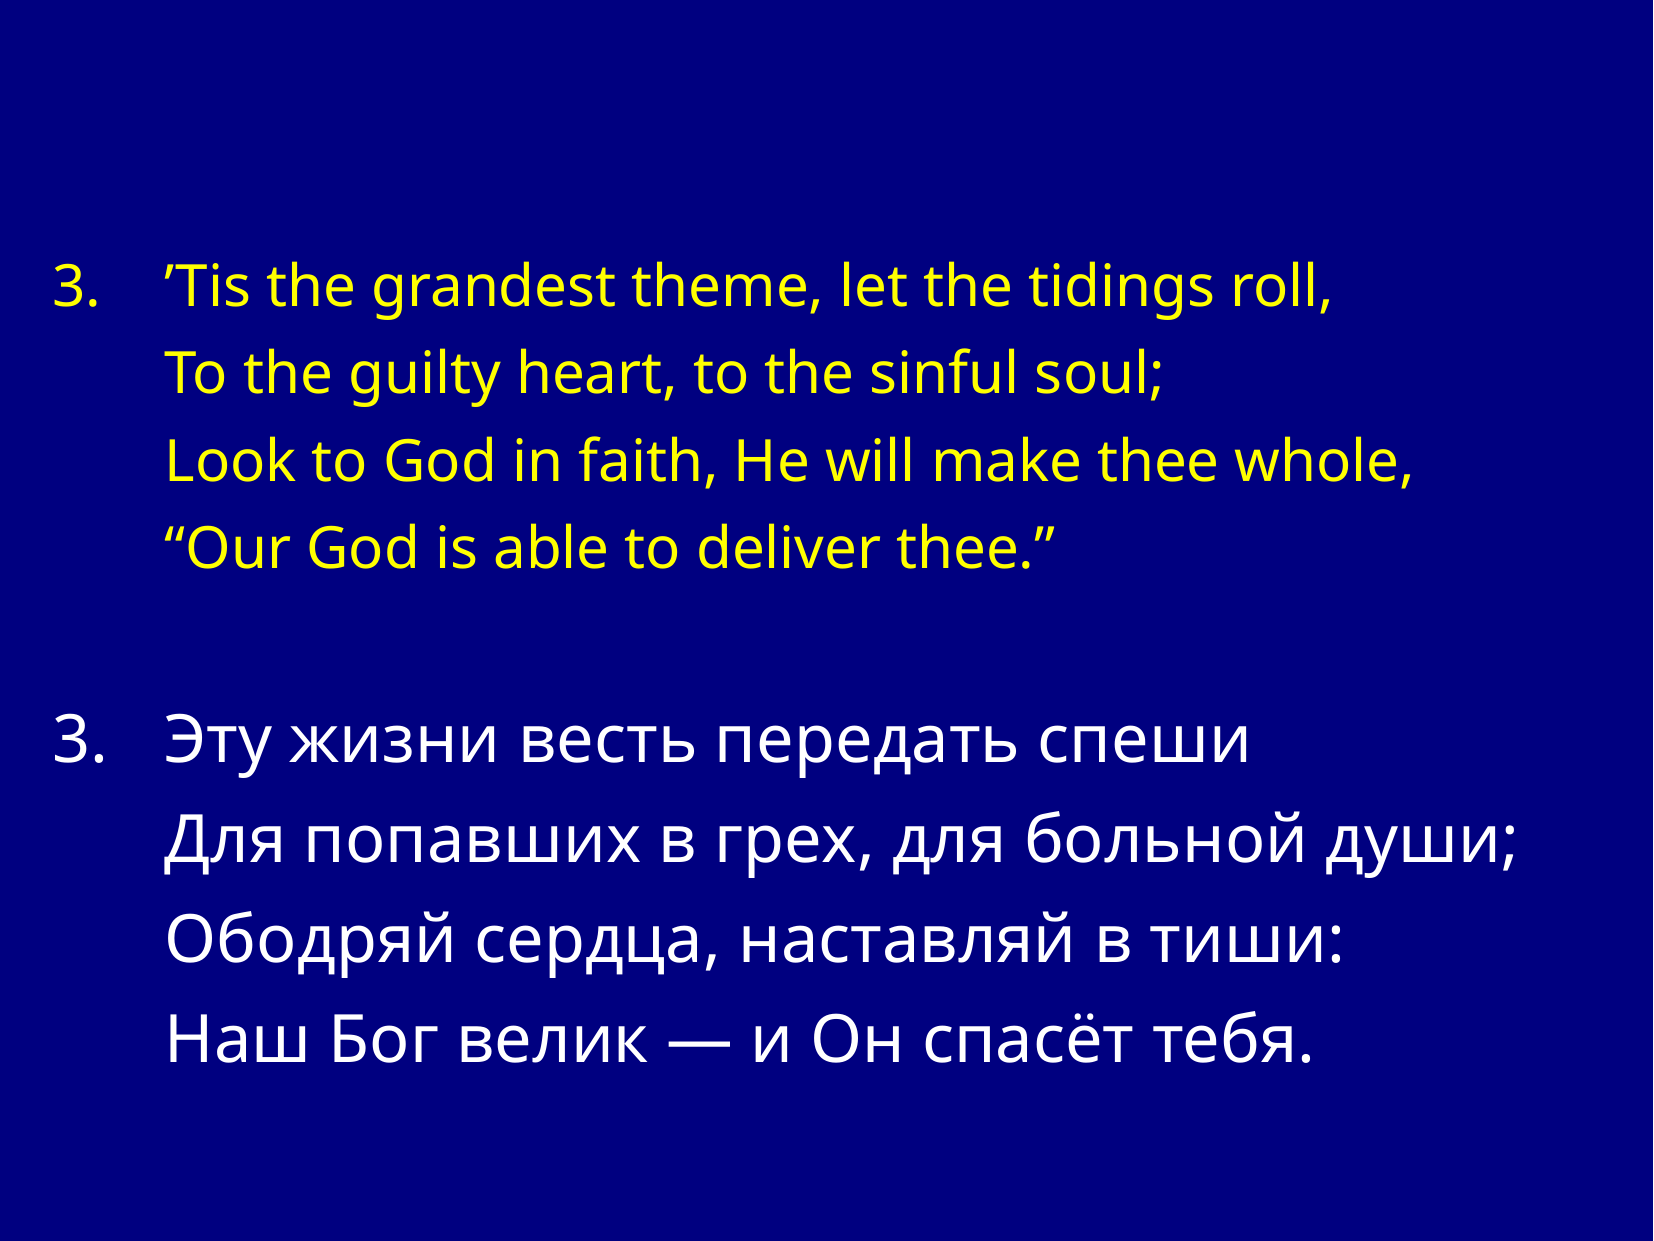

3.	’Tis the grandest theme, let the tidings roll,
	To the guilty heart, to the sinful soul;
	Look to God in faith, He will make thee whole,
	“Our God is able to deliver thee.”
3.	Эту жизни весть передать спеши
	Для попавших в грех, для больной души;
	Ободряй сердца, наставляй в тиши:
	Наш Бог велик — и Он спасёт тебя.